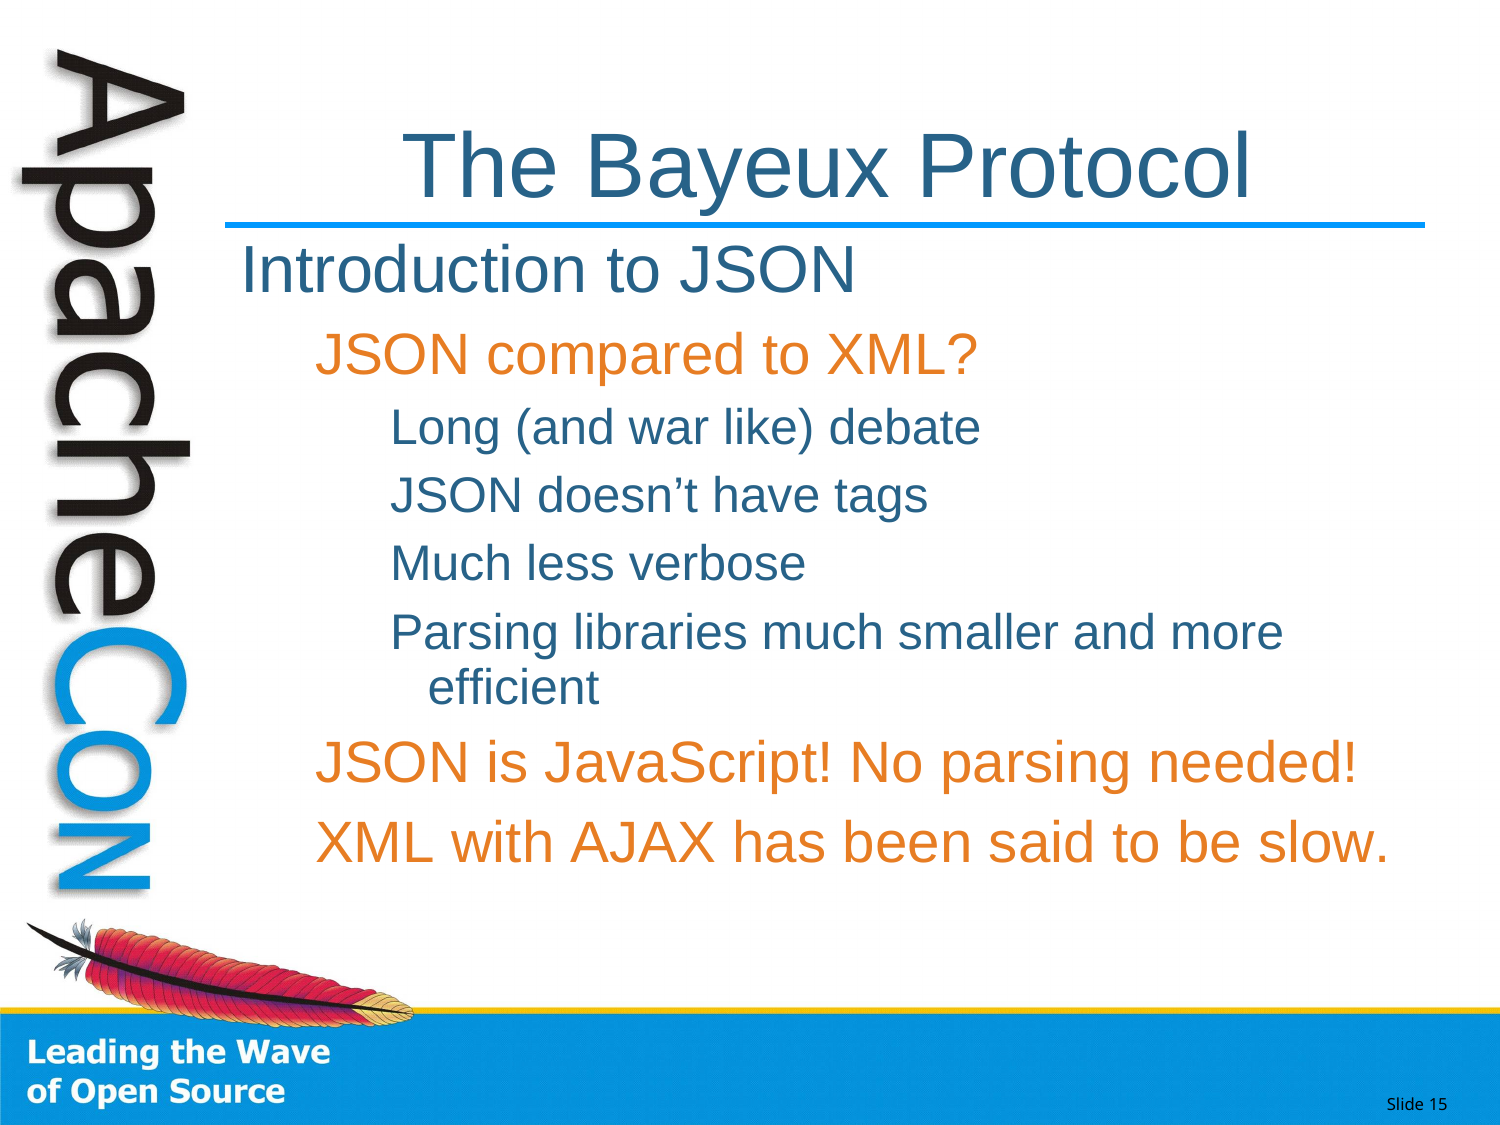

# The Bayeux Protocol
Introduction to JSON
JSON compared to XML?
Long (and war like) debate
JSON doesn’t have tags
Much less verbose
Parsing libraries much smaller and more efficient
JSON is JavaScript! No parsing needed!
XML with AJAX has been said to be slow.
Slide